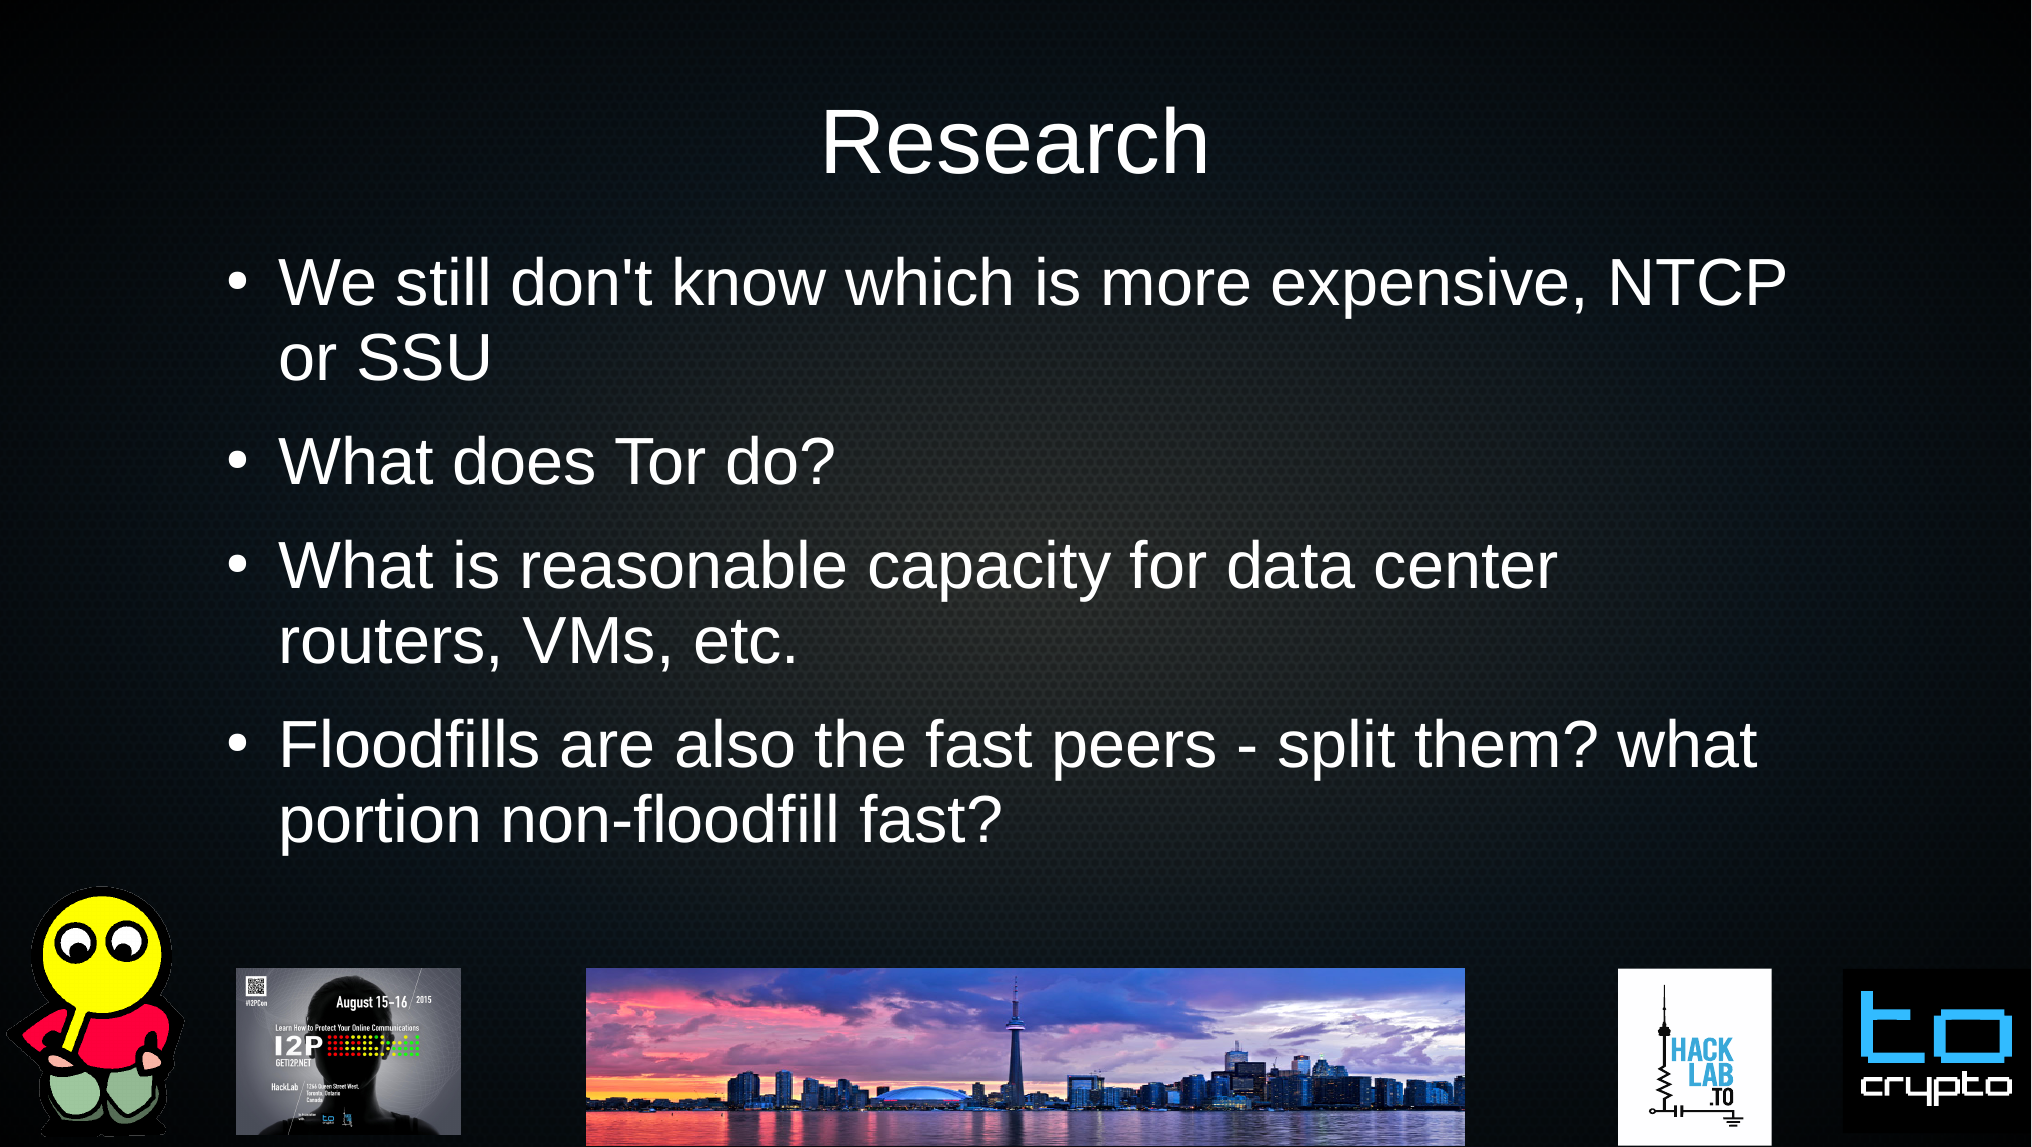

# Research
We still don't know which is more expensive, NTCP or SSU
What does Tor do?
What is reasonable capacity for data center routers, VMs, etc.
Floodfills are also the fast peers - split them? what portion non-floodfill fast?
32